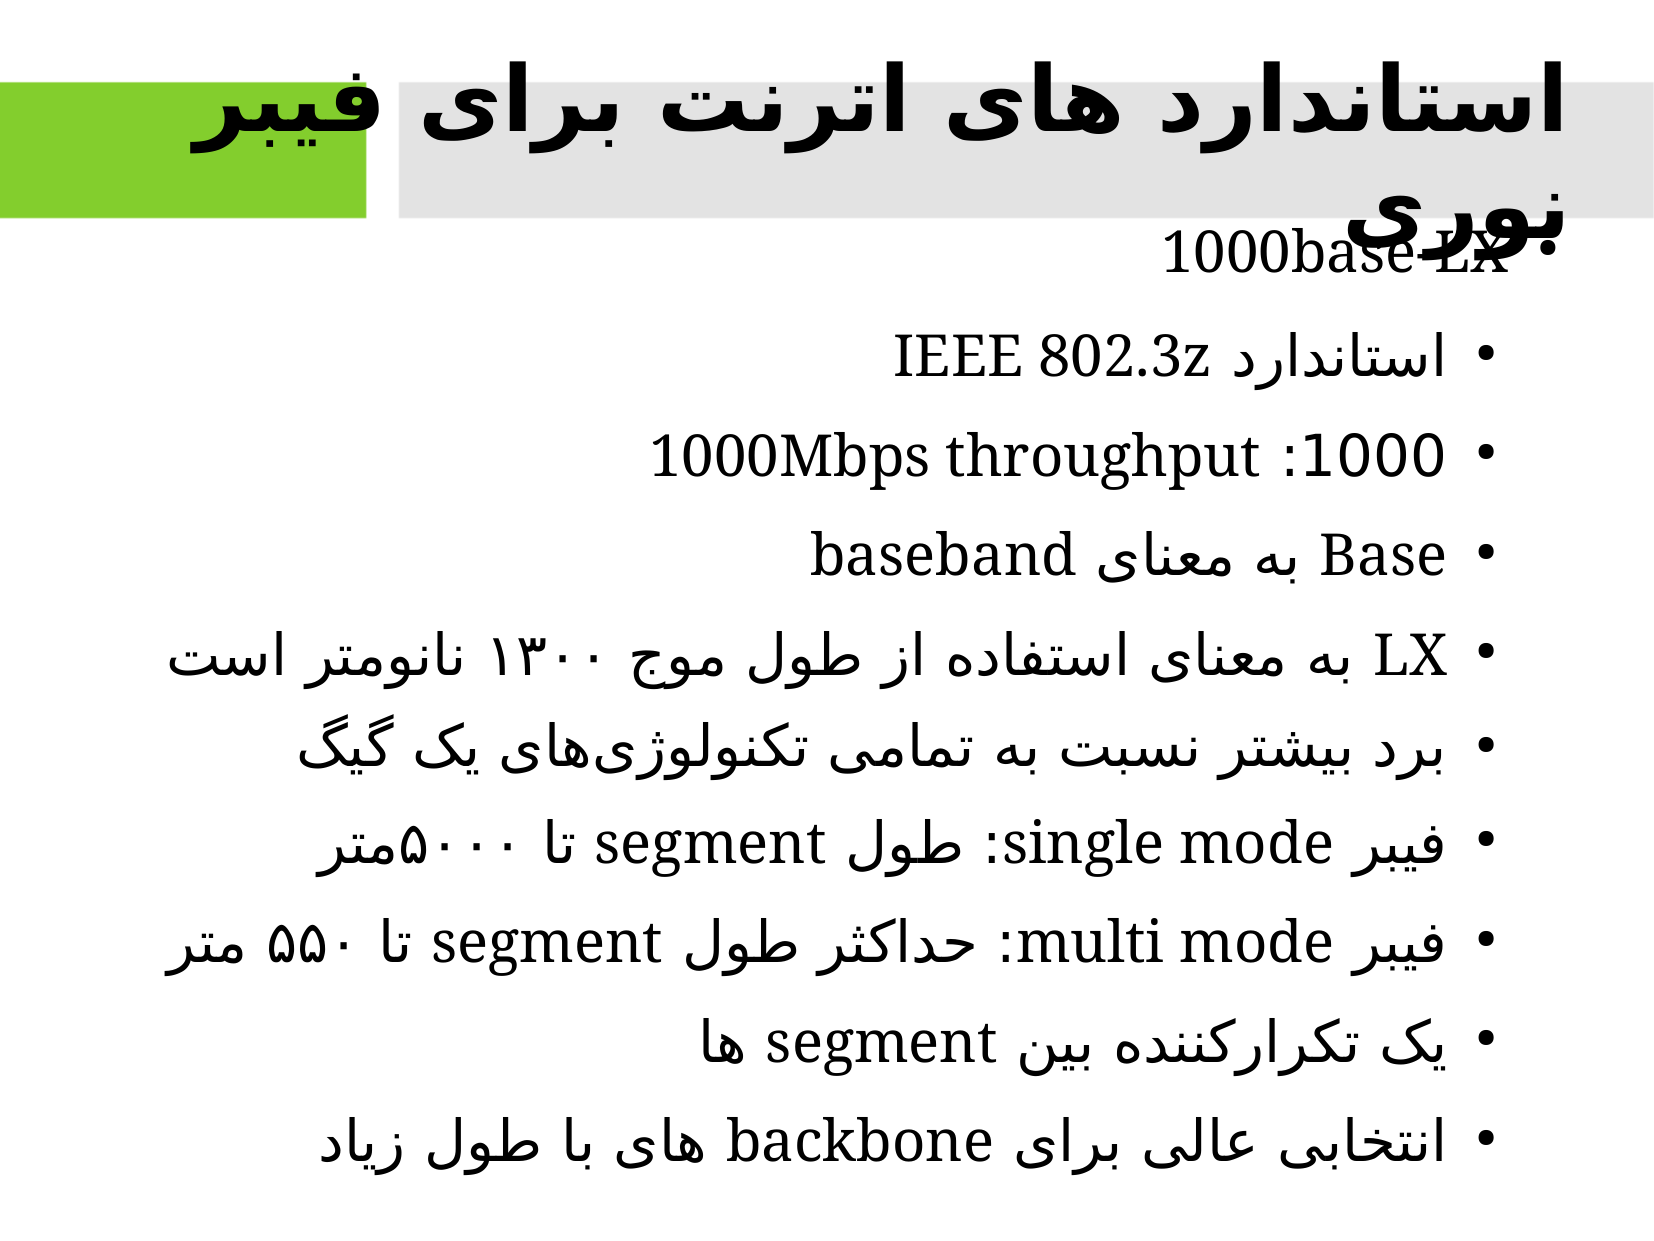

# استاندارد های اترنت برای فیبر نوری
1000base-LX
استاندارد IEEE 802.3z
1000: 1000Mbps throughput
Base به معنای baseband
LX به معنای استفاده از طول موج ۱۳۰۰ نانومتر است
برد بیشتر نسبت به تمامی تکنولوژی‌‌های یک گیگ
فیبر single mode: طول segment تا ۵۰۰۰متر
فیبر multi mode: حداکثر طول segment تا ۵۵۰ متر
یک تکرارکننده بین segment ها
انتخابی عالی برای backbone های با طول زیاد